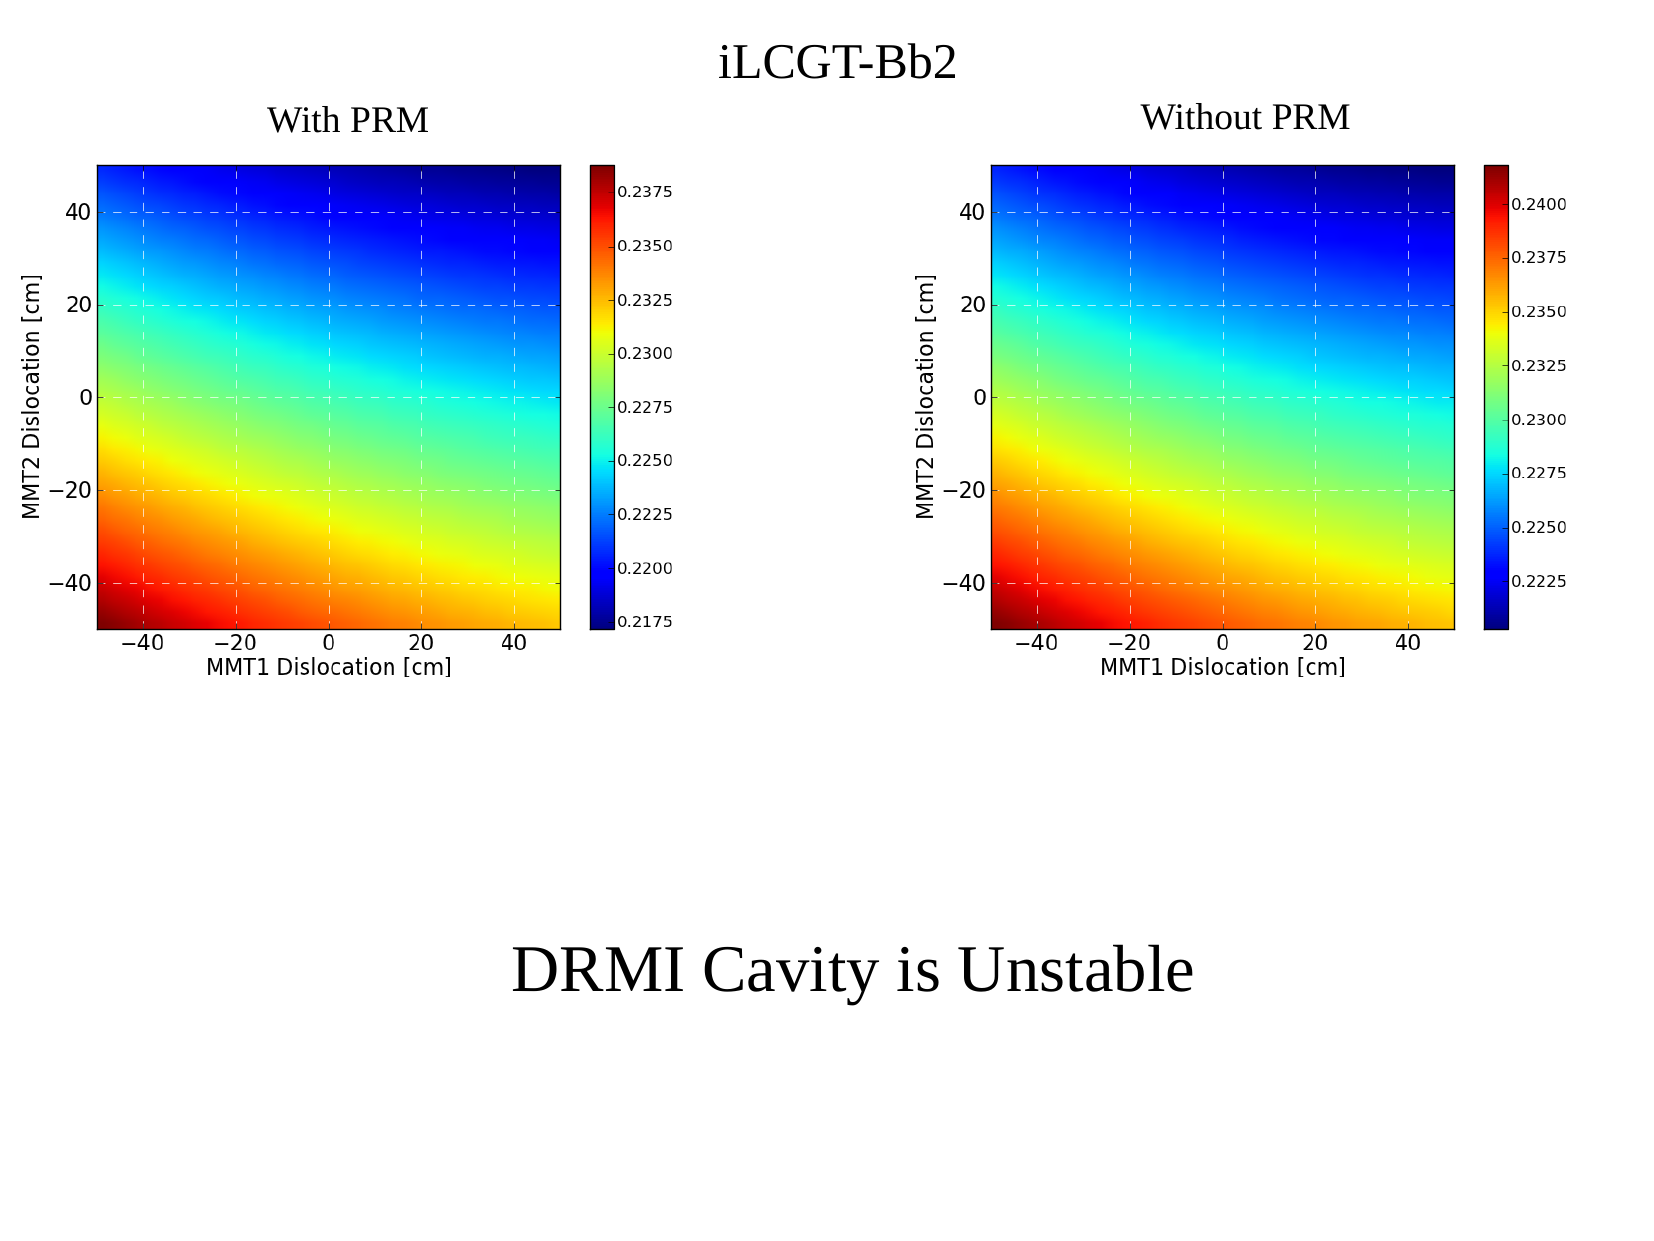

iLCGT-Bb2
Without PRM
With PRM
DRMI Cavity is Unstable